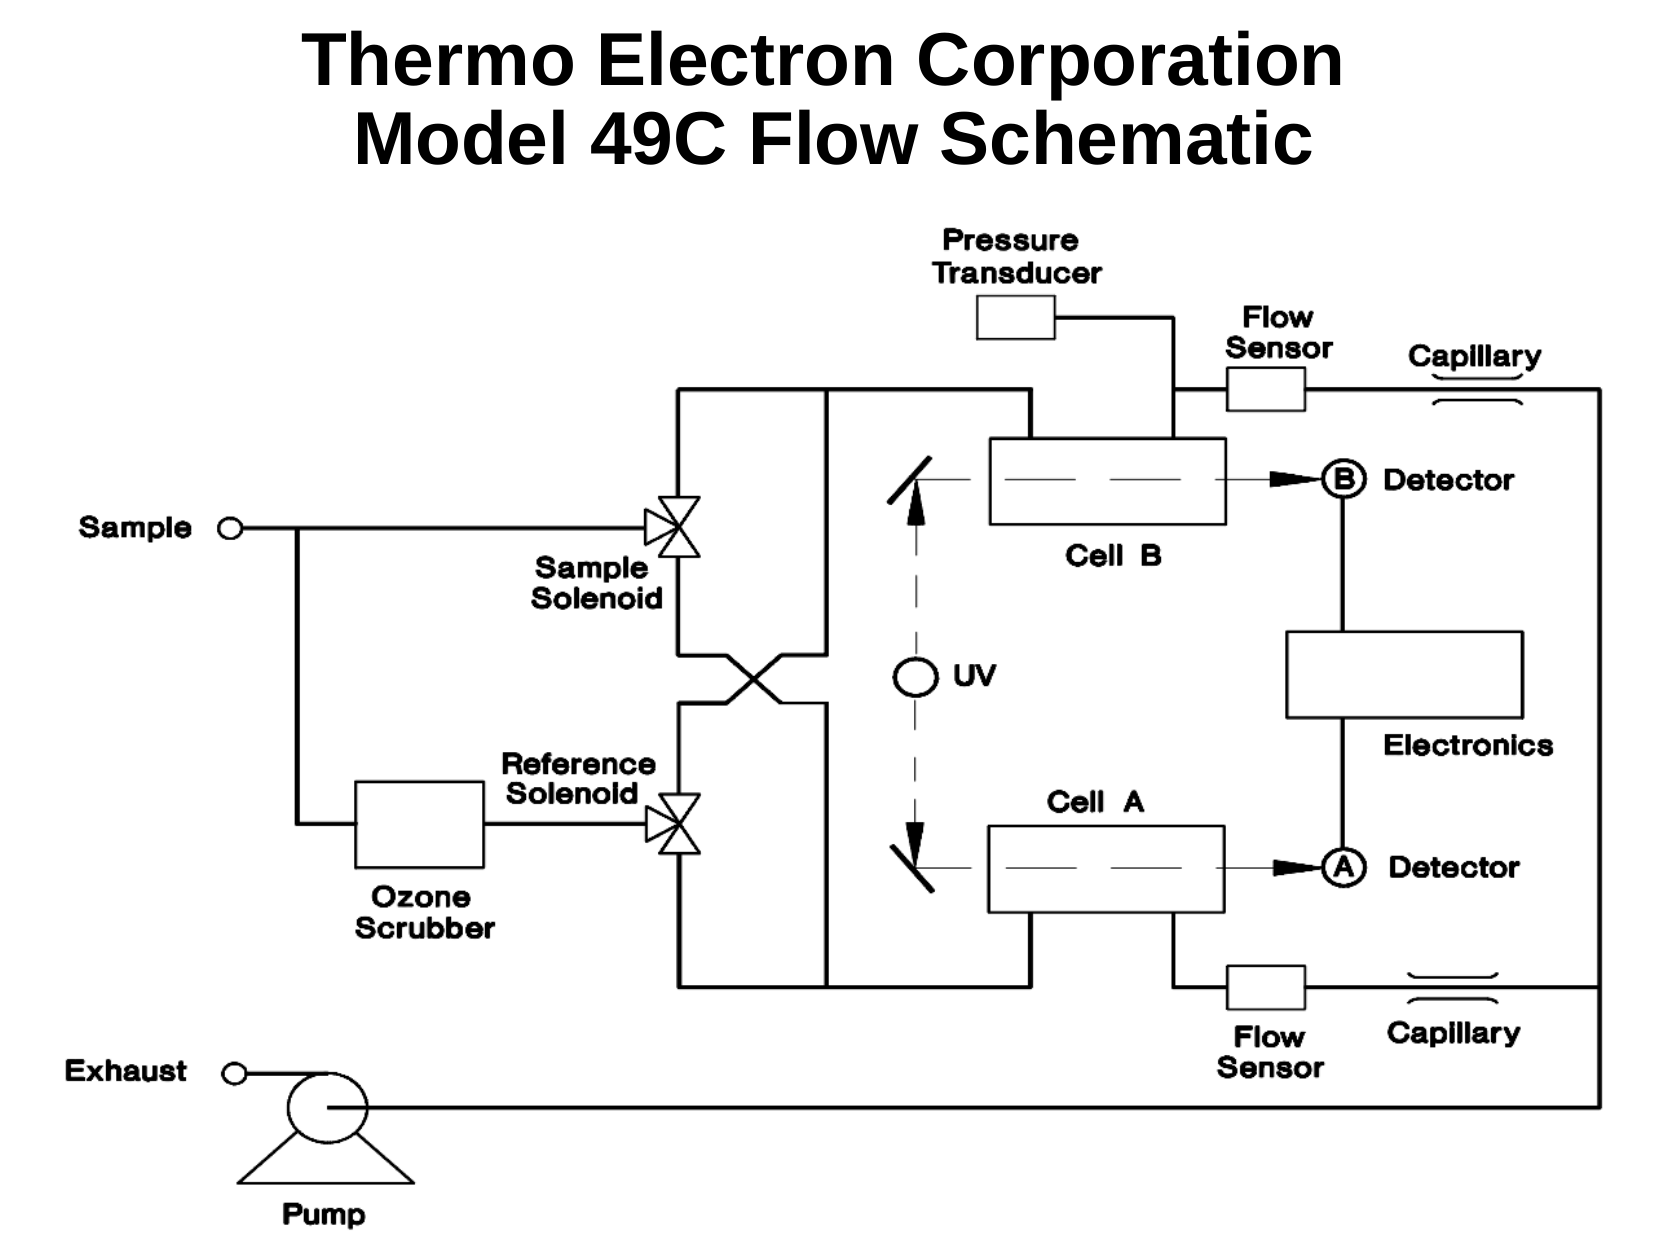

Thermo Electron Corporation
 Model 49C Flow Schematic